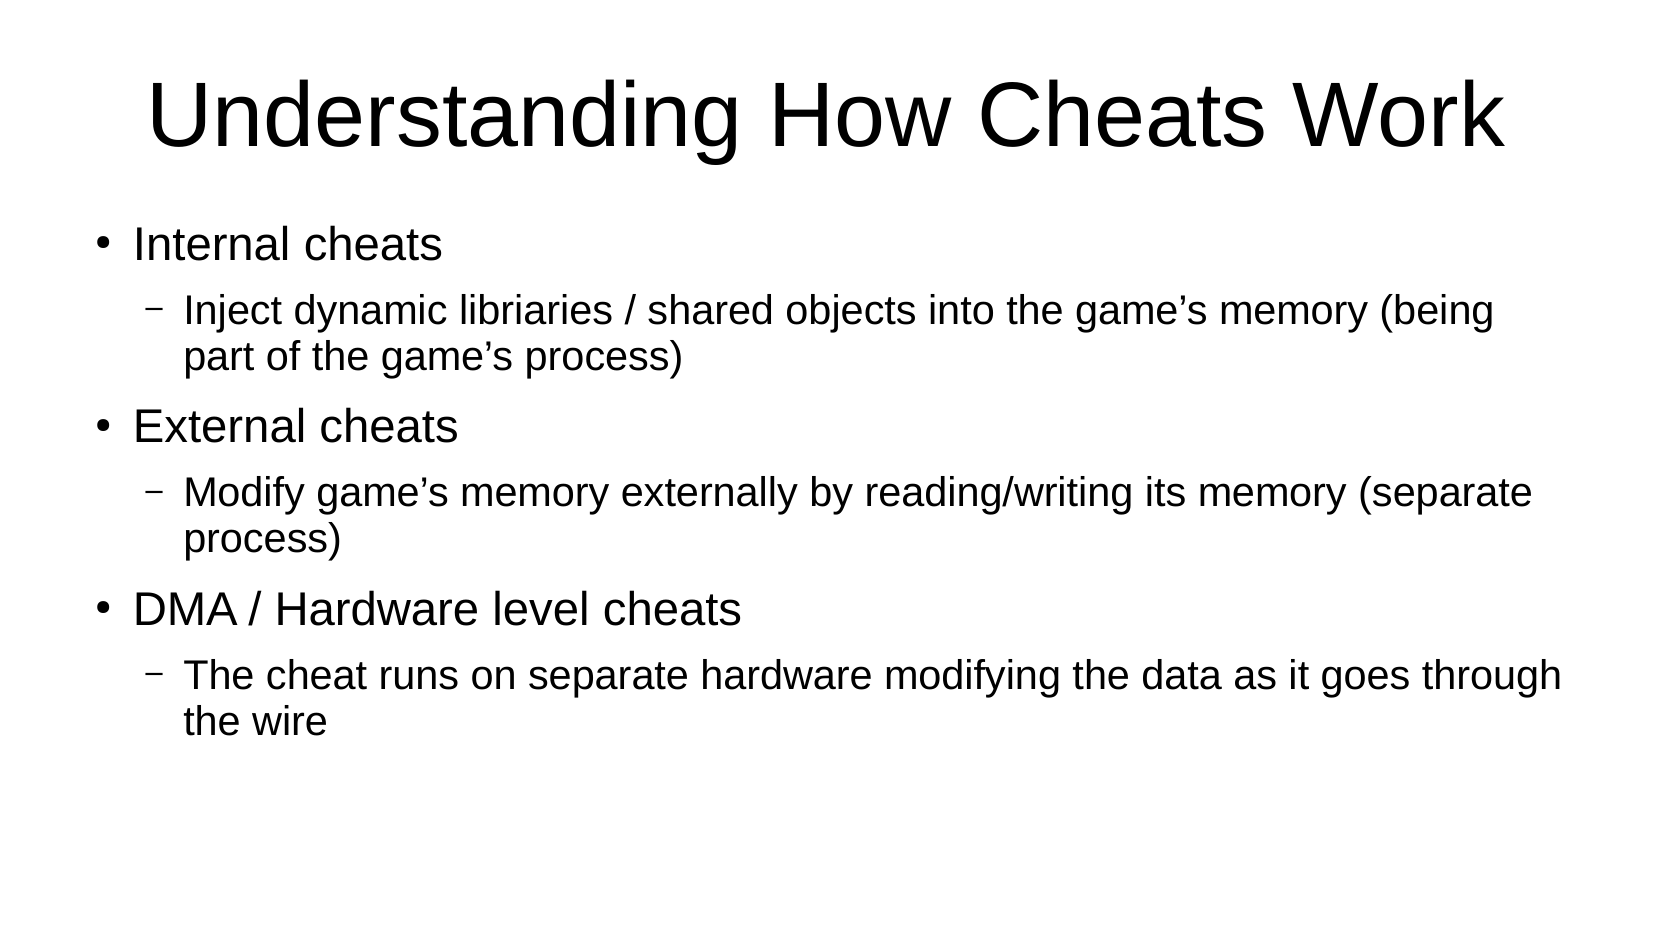

# Understanding How Cheats Work
Internal cheats
Inject dynamic libriaries / shared objects into the game’s memory (being part of the game’s process)
External cheats
Modify game’s memory externally by reading/writing its memory (separate process)
DMA / Hardware level cheats
The cheat runs on separate hardware modifying the data as it goes through the wire